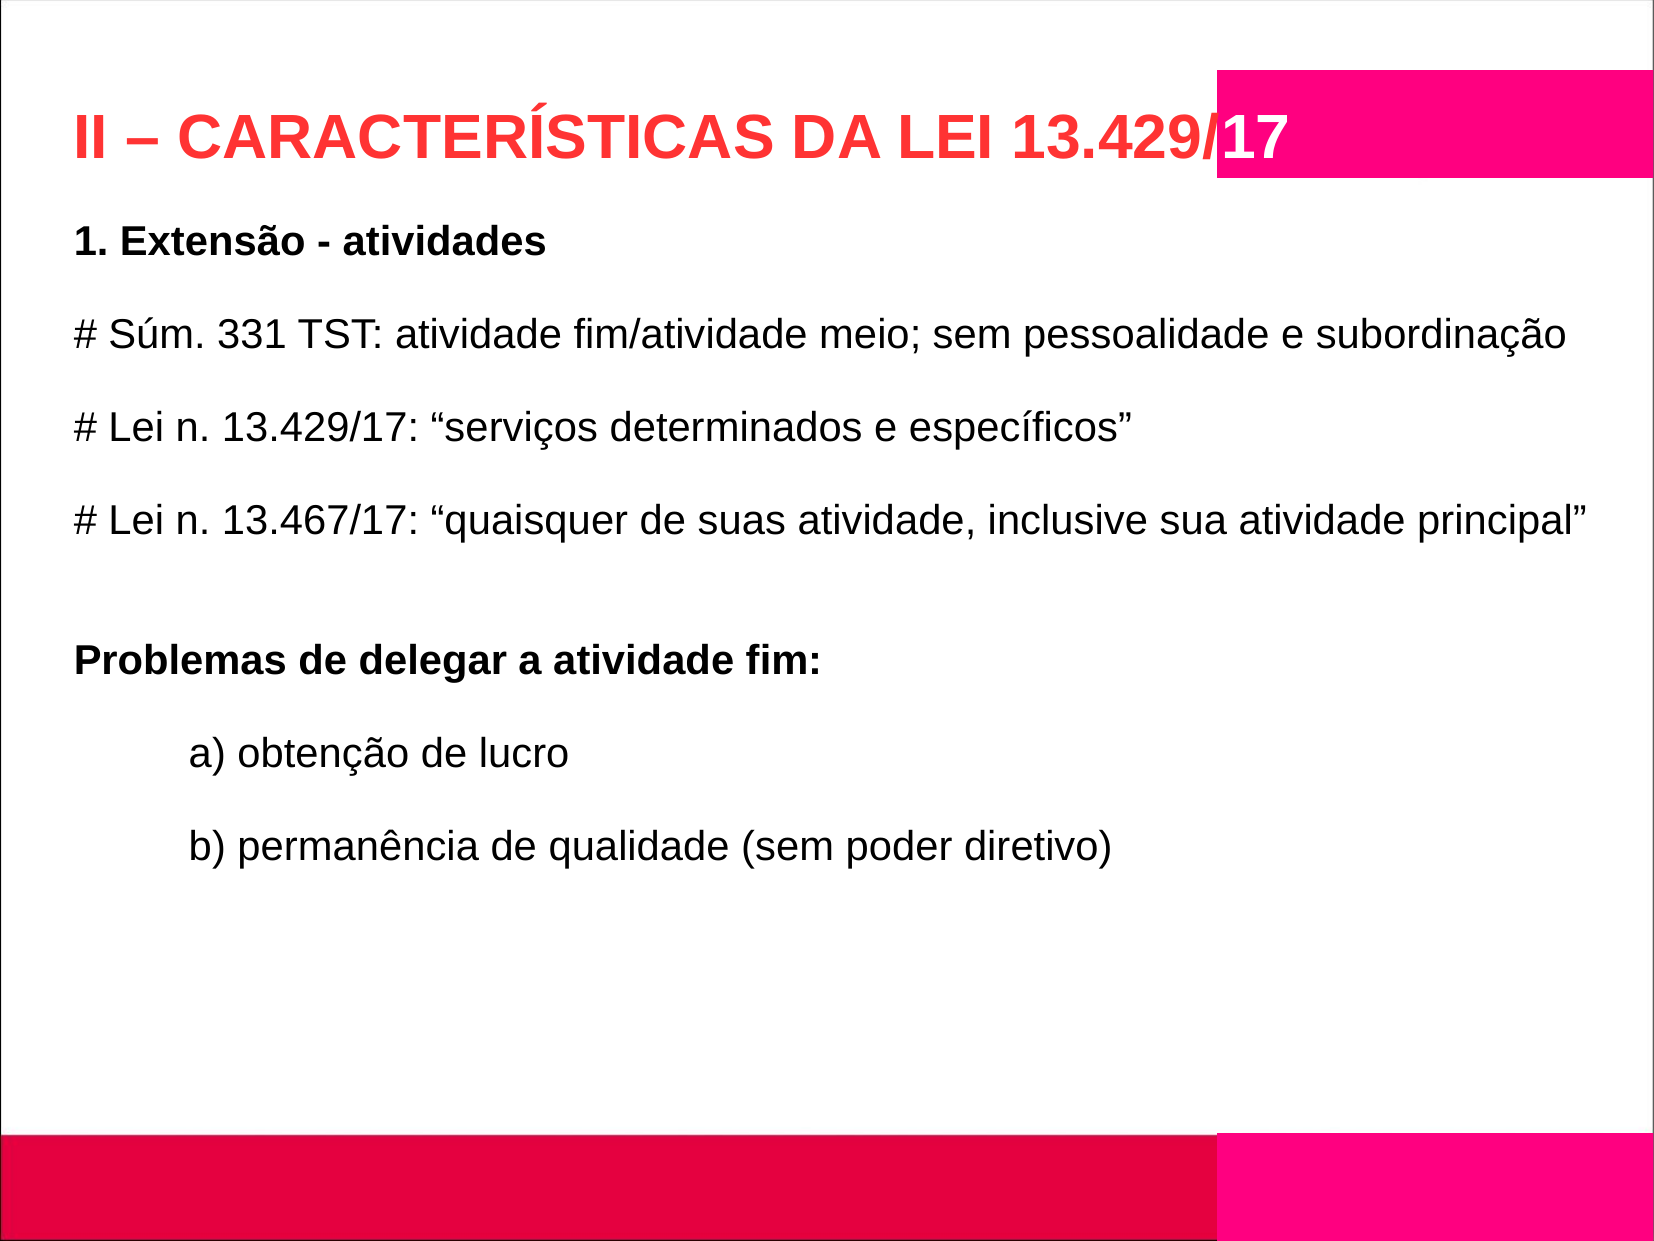

II – CARACTERÍSTICAS DA LEI 13.429/17
1. Extensão - atividades
# Súm. 331 TST: atividade fim/atividade meio; sem pessoalidade e subordinação
# Lei n. 13.429/17: “serviços determinados e específicos”
# Lei n. 13.467/17: “quaisquer de suas atividade, inclusive sua atividade principal”
Problemas de delegar a atividade fim:
 a) obtenção de lucro
 b) permanência de qualidade (sem poder diretivo)